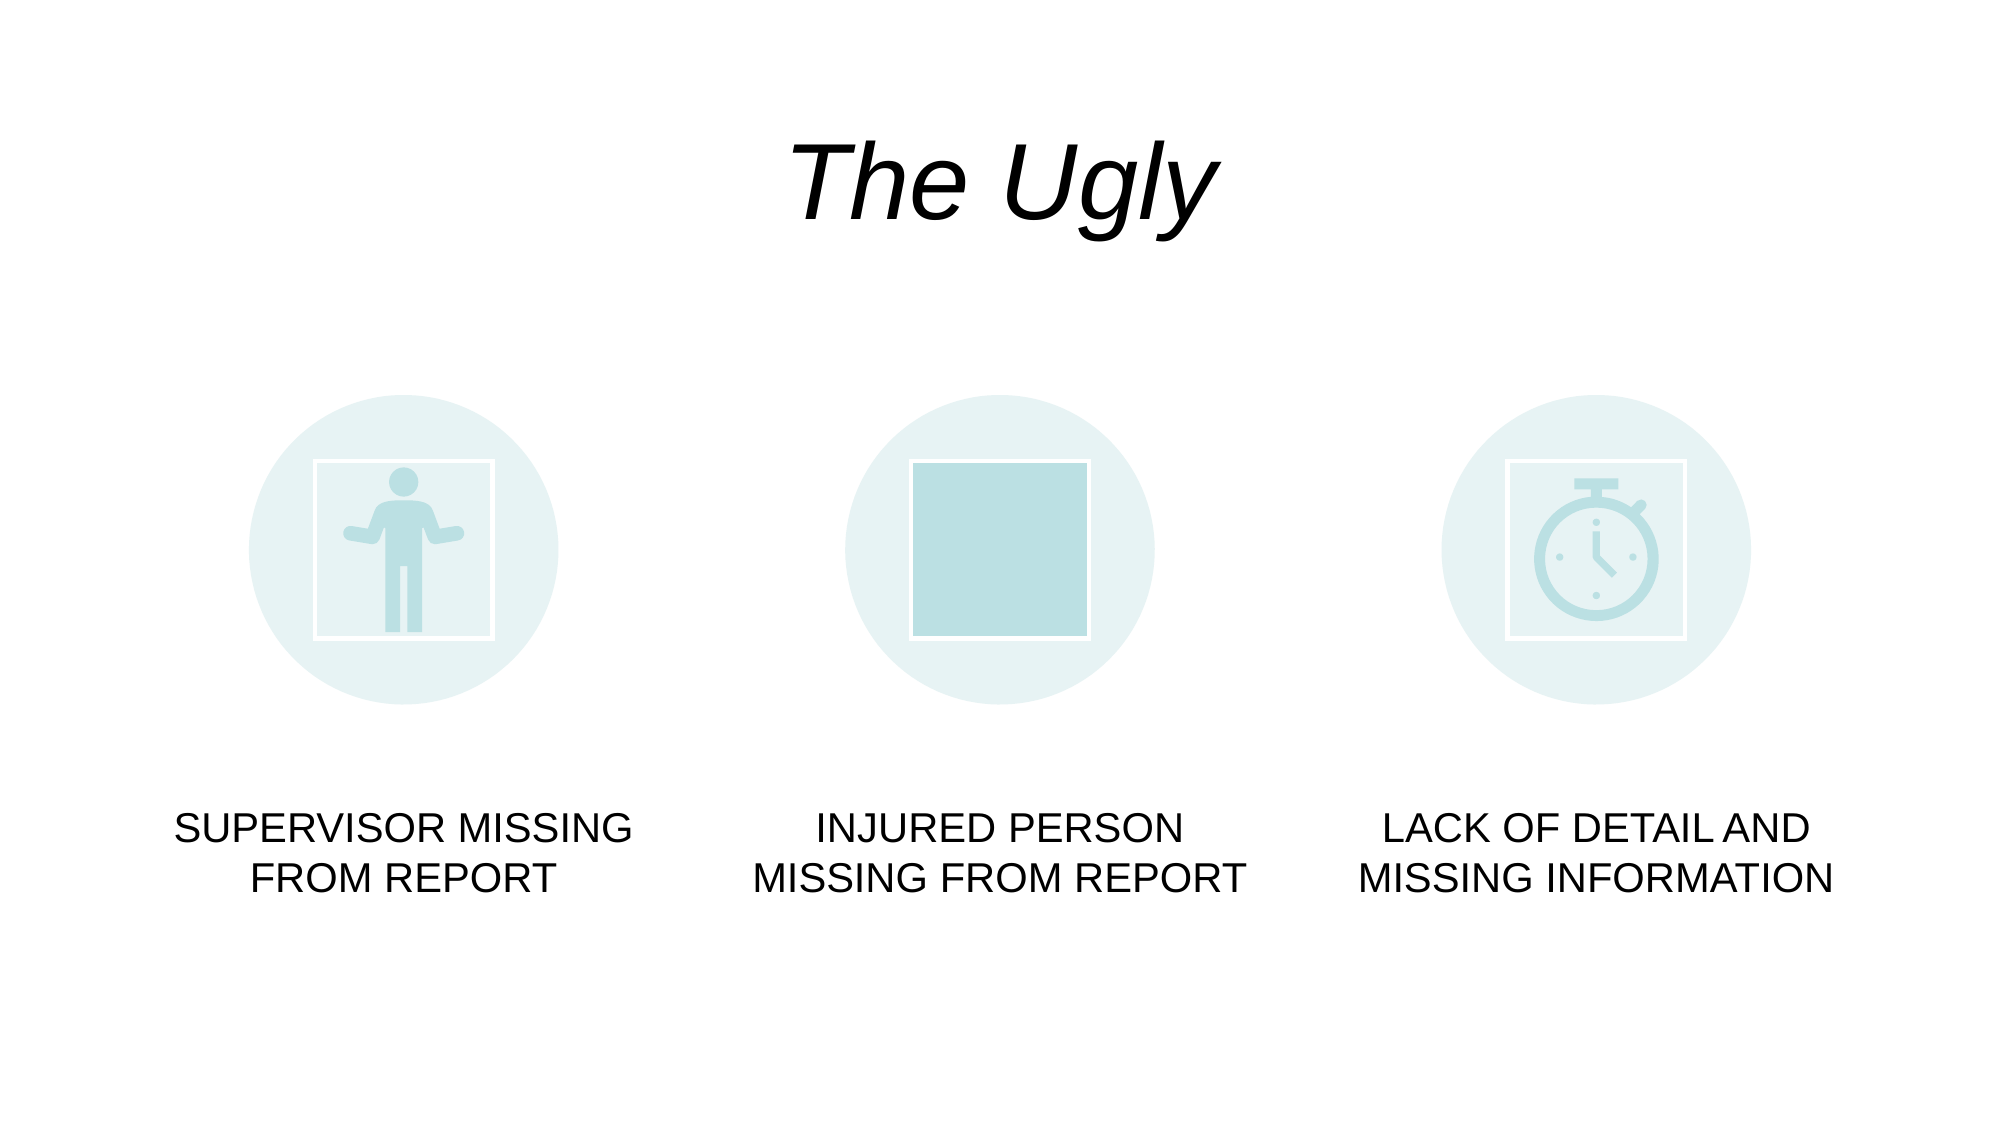

The Ugly
Supervisor Missing From Report
Injured Person Missing From Report
Lack of Detail and missing information